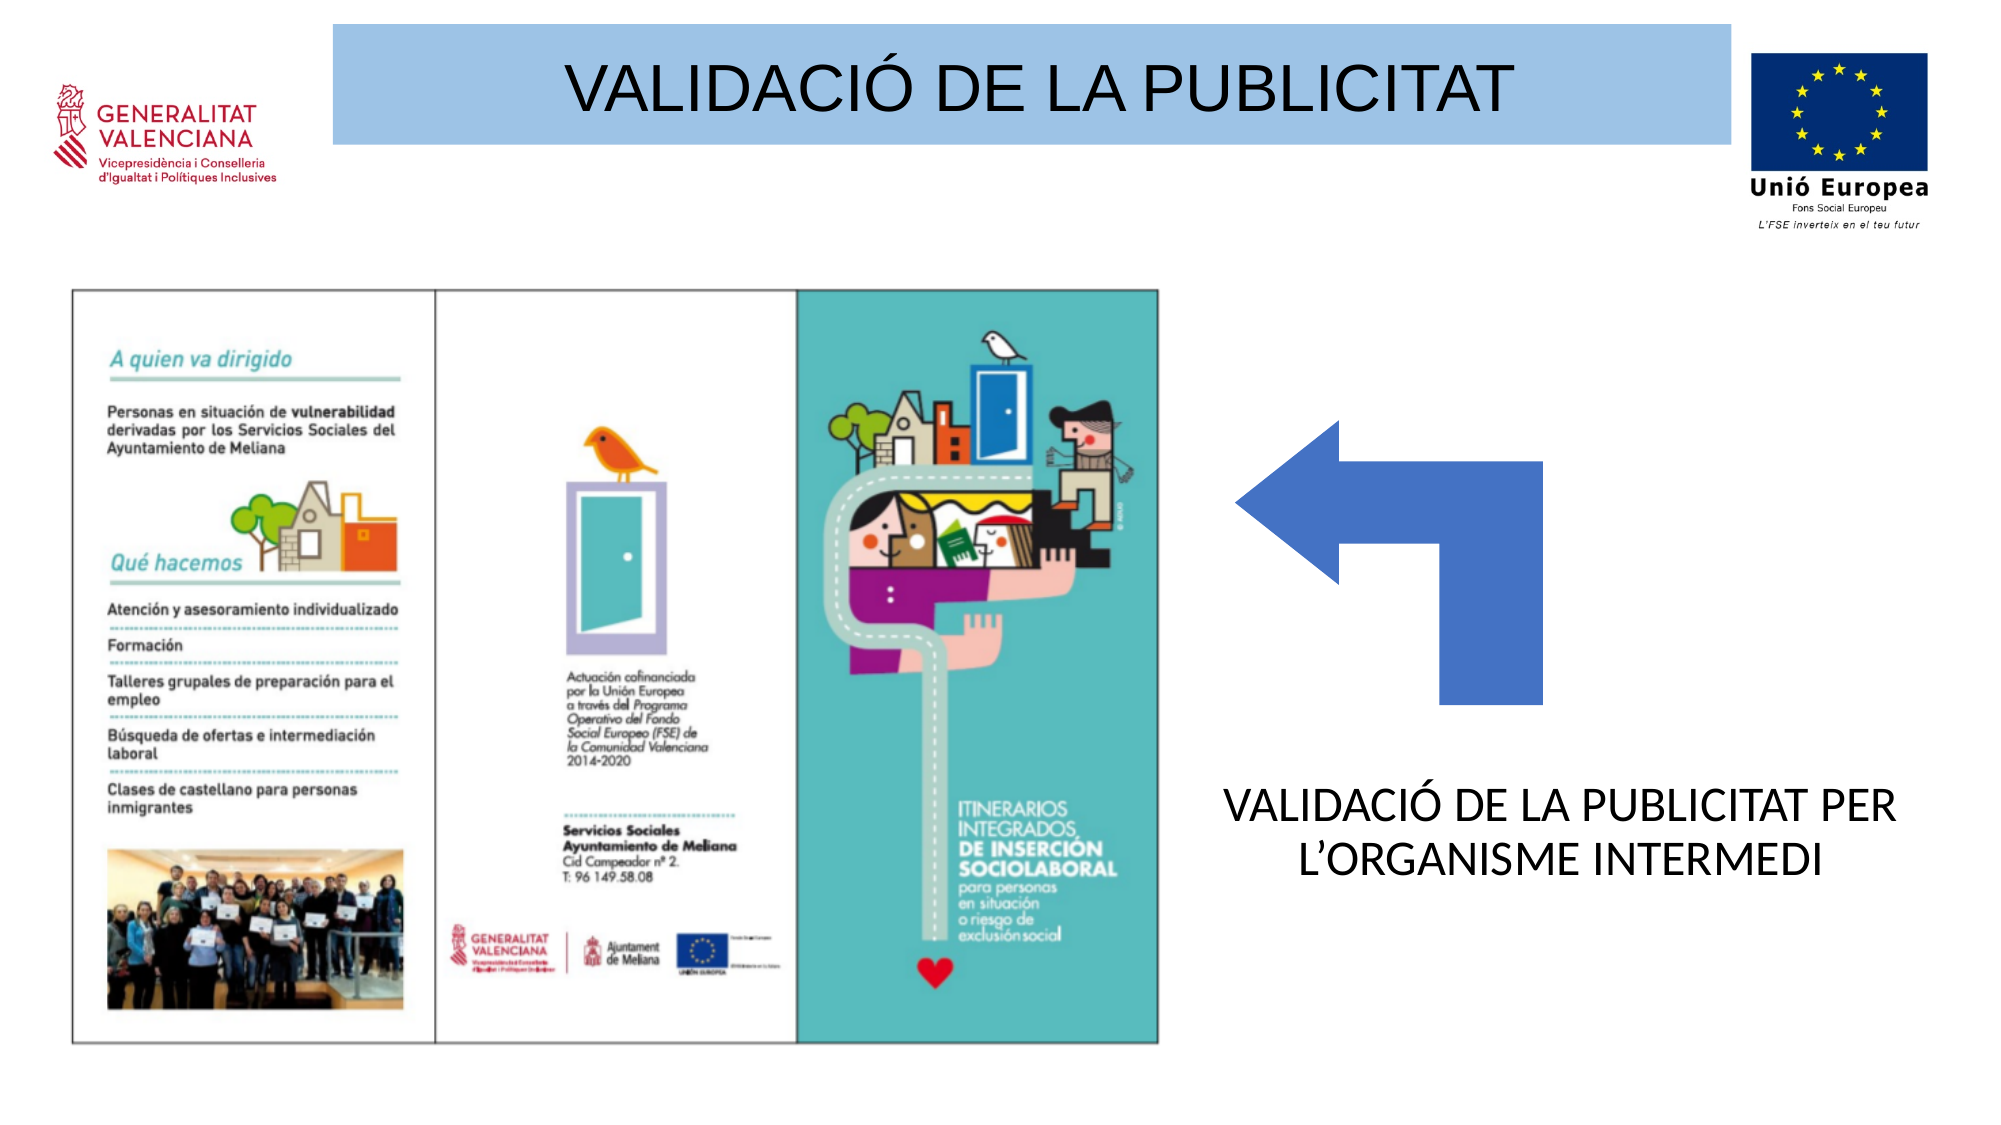

VALIDACIÓ DE LA PUBLICITAT
VALIDACIÓ DE LA PUBLICITAT PER L’ORGANISME INTERMEDI